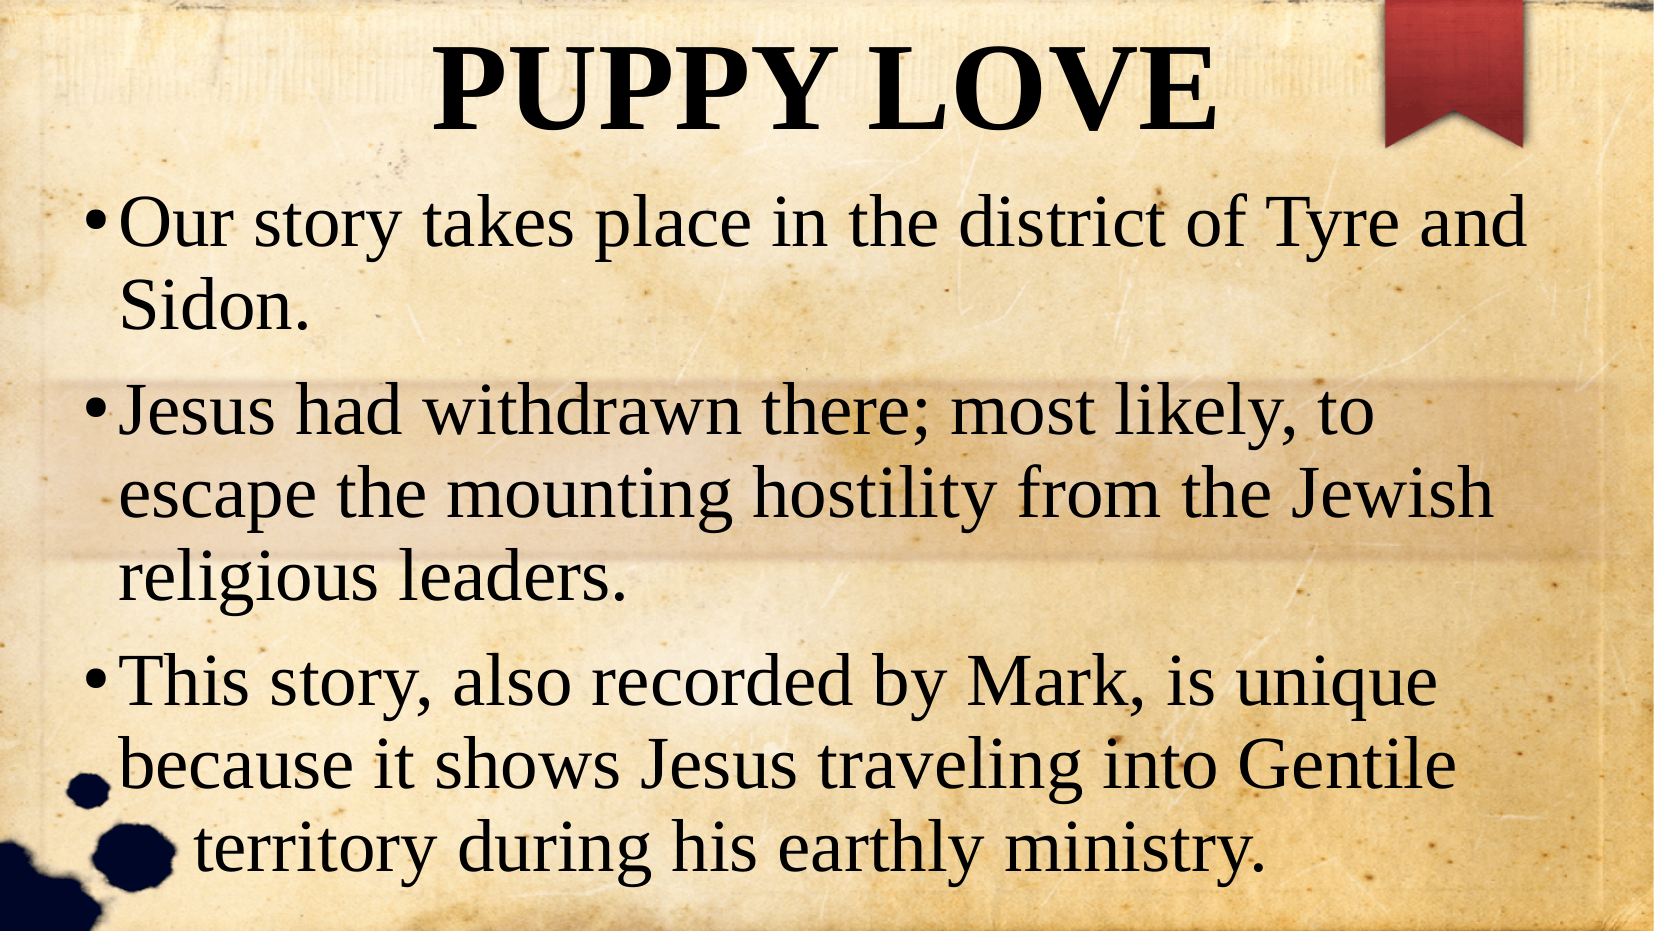

# PUPPY LOVE
Our story takes place in the district of Tyre and Sidon.
Jesus had withdrawn there; most likely, to escape the mounting hostility from the Jewish religious leaders.
This story, also recorded by Mark, is unique because it shows Jesus traveling into Gentile 	territory during his earthly ministry.